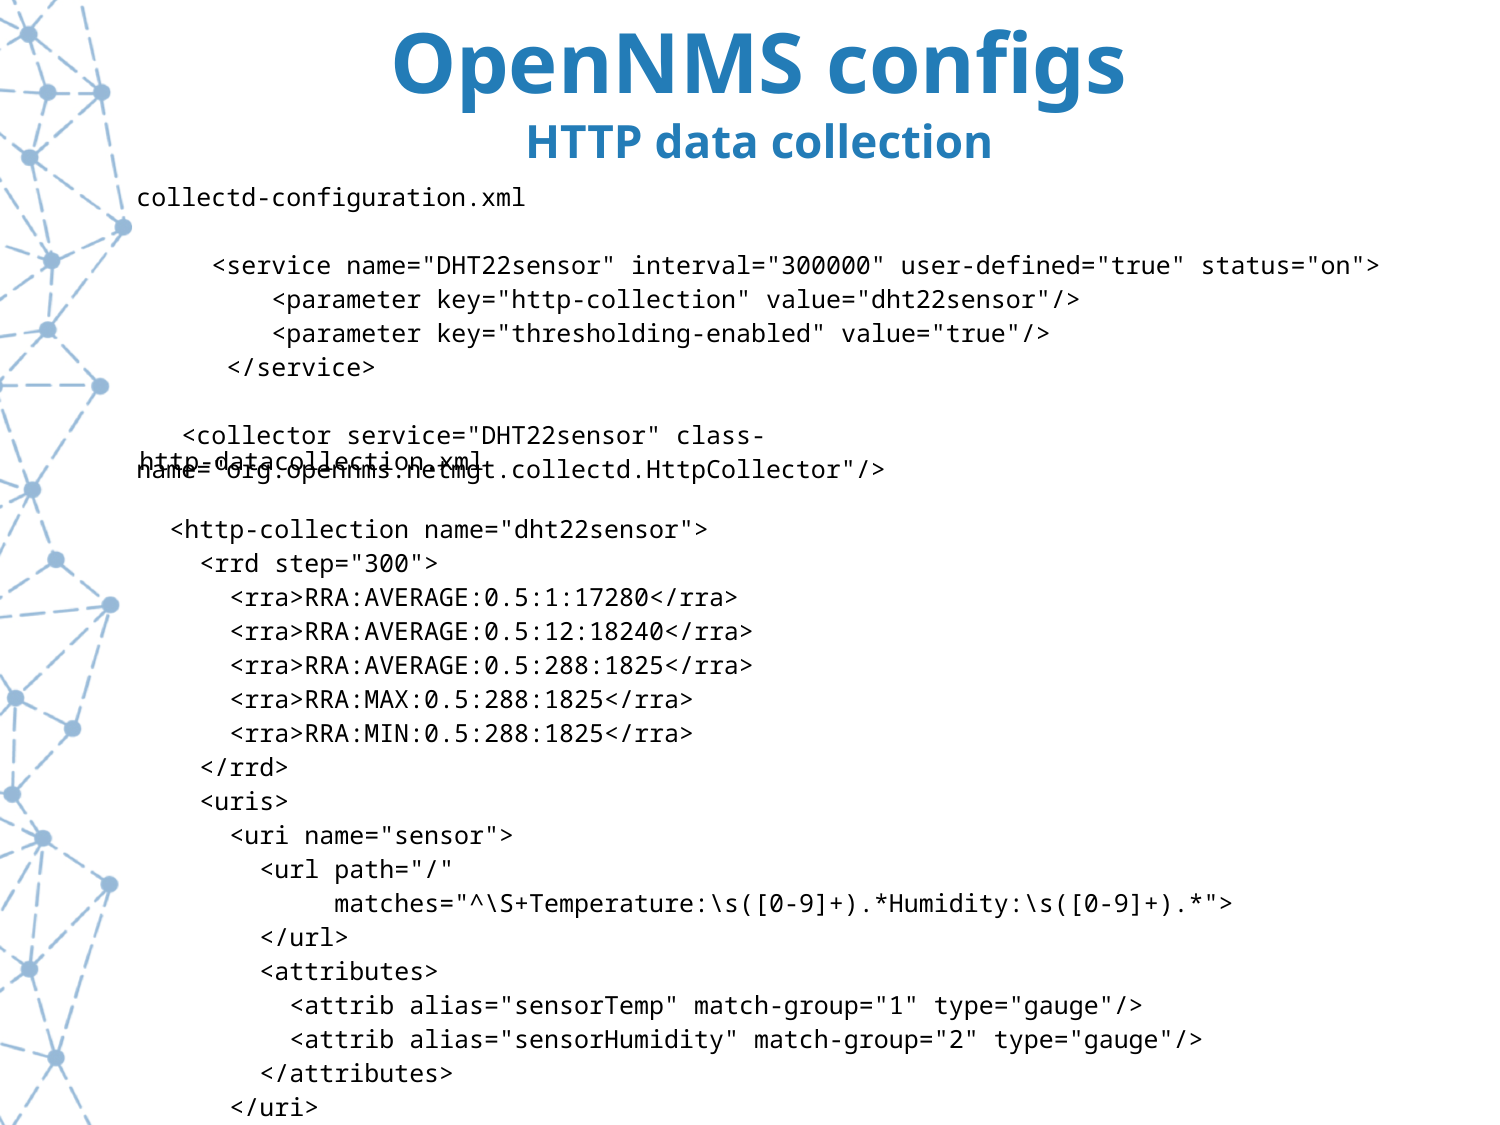

# OpenNMS configs
HTTP data collection
collectd-configuration.xml
 <service name="DHT22sensor" interval="300000" user-defined="true" status="on">
 <parameter key="http-collection" value="dht22sensor"/>
 <parameter key="thresholding-enabled" value="true"/>
 </service>
 <collector service="DHT22sensor" class-name="org.opennms.netmgt.collectd.HttpCollector"/>
http-datacollection.xml
 <http-collection name="dht22sensor">
 <rrd step="300">
 <rra>RRA:AVERAGE:0.5:1:17280</rra>
 <rra>RRA:AVERAGE:0.5:12:18240</rra>
 <rra>RRA:AVERAGE:0.5:288:1825</rra>
 <rra>RRA:MAX:0.5:288:1825</rra>
 <rra>RRA:MIN:0.5:288:1825</rra>
 </rrd>
 <uris>
 <uri name="sensor">
 <url path="/"
 matches="^\S+Temperature:\s([0-9]+).*Humidity:\s([0-9]+).*">
 </url>
 <attributes>
 <attrib alias="sensorTemp" match-group="1" type="gauge"/>
 <attrib alias="sensorHumidity" match-group="2" type="gauge"/>
 </attributes>
 </uri>
 </uris>
 </http-collection>